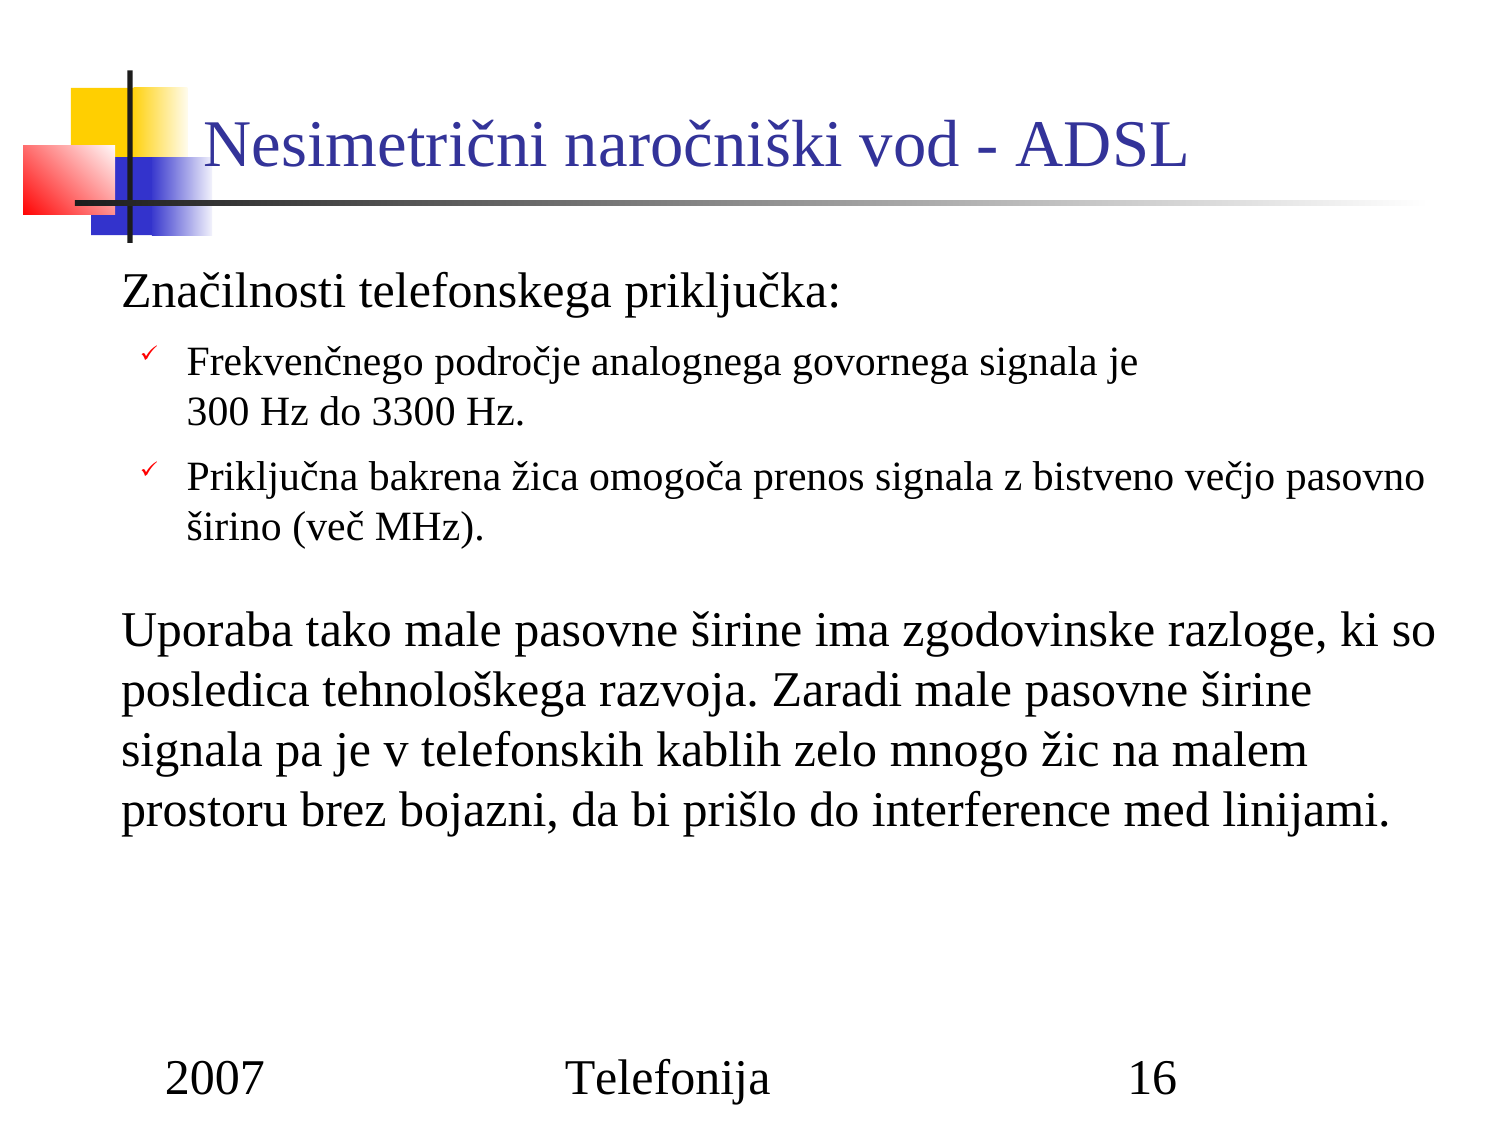

# Nesimetrični naročniški vod - ADSL
	Značilnosti telefonskega priključka:
Frekvenčnego področje analognega govornega signala je
300 Hz do 3300 Hz.
Priključna bakrena žica omogoča prenos signala z bistveno večjo pasovno širino (več MHz).
	Uporaba tako male pasovne širine ima zgodovinske razloge, ki so posledica tehnološkega razvoja. Zaradi male pasovne širine signala pa je v telefonskih kablih zelo mnogo žic na malem prostoru brez bojazni, da bi prišlo do interference med linijami.
2007
Telefonija
16